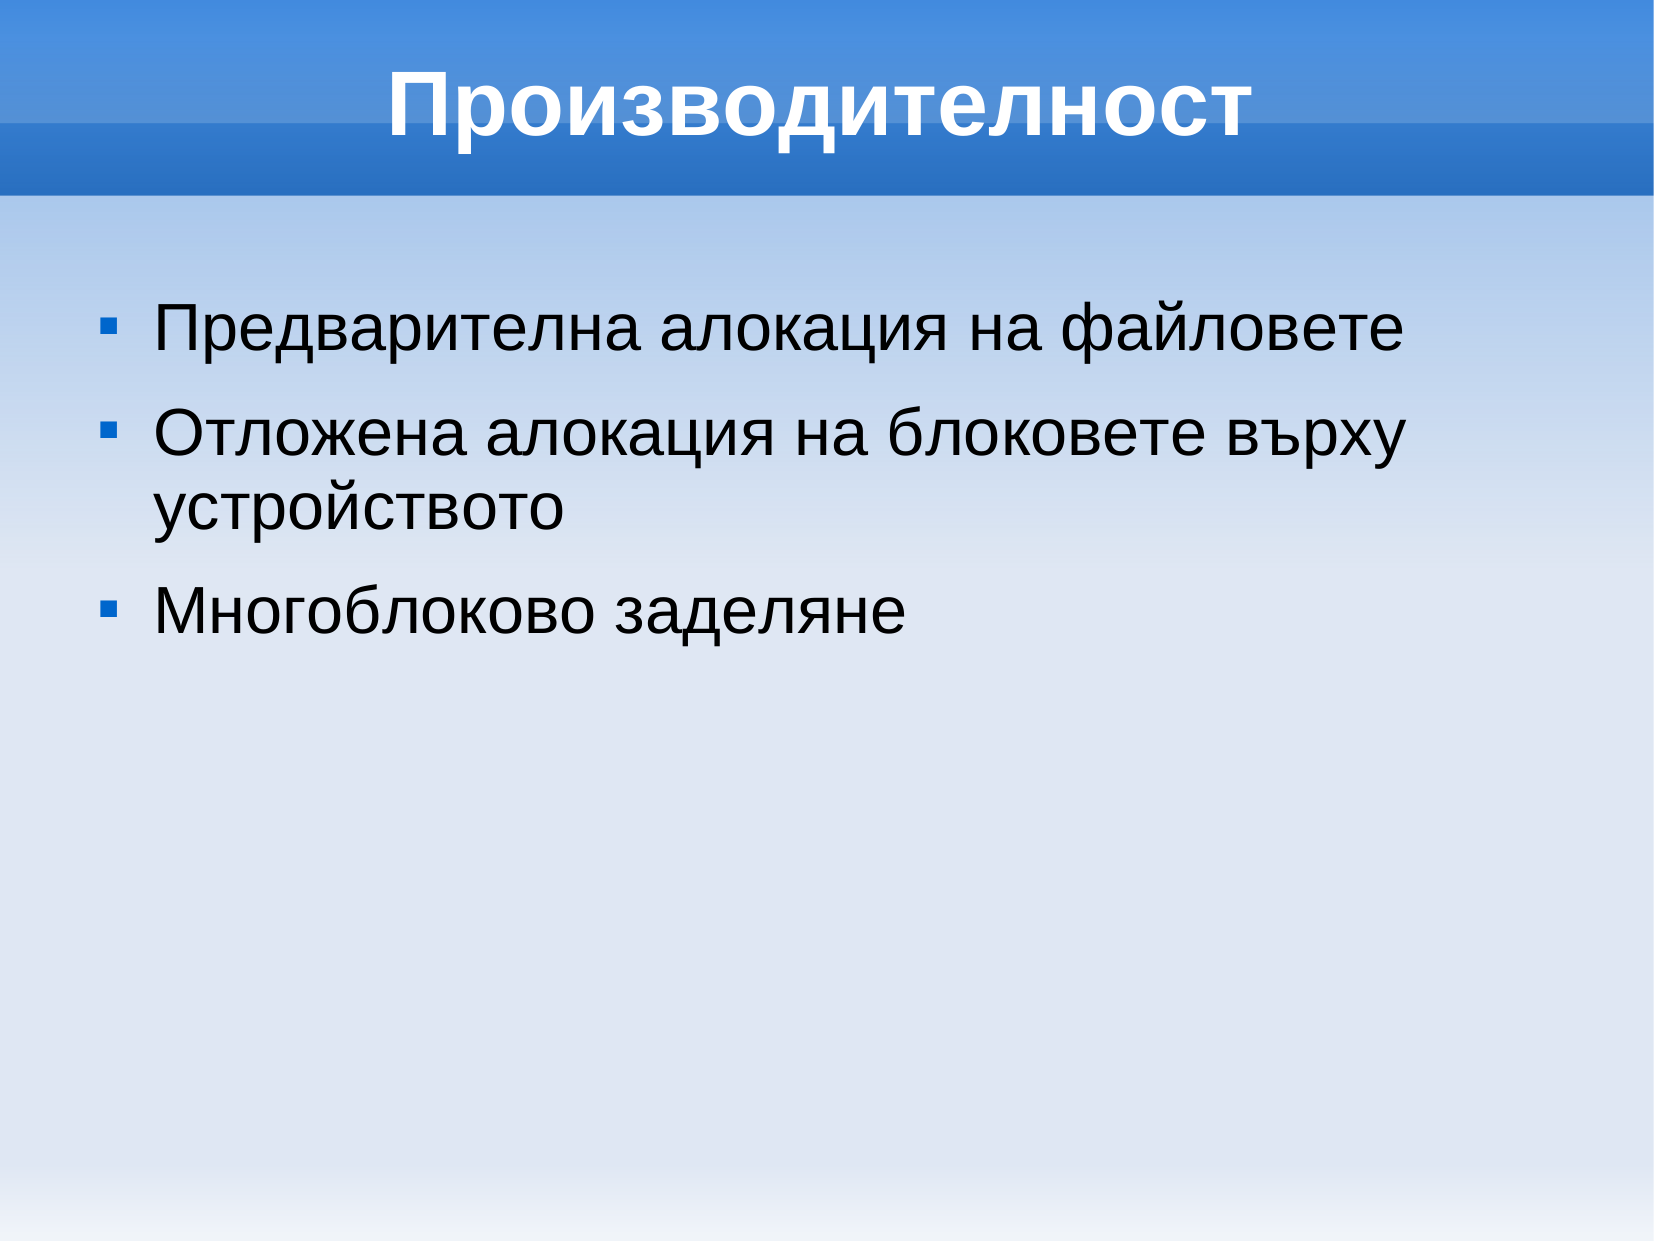

# Производителност
Предварителна алокация на файловете
Отложена алокация на блоковете върху устройството
Многоблоково заделяне